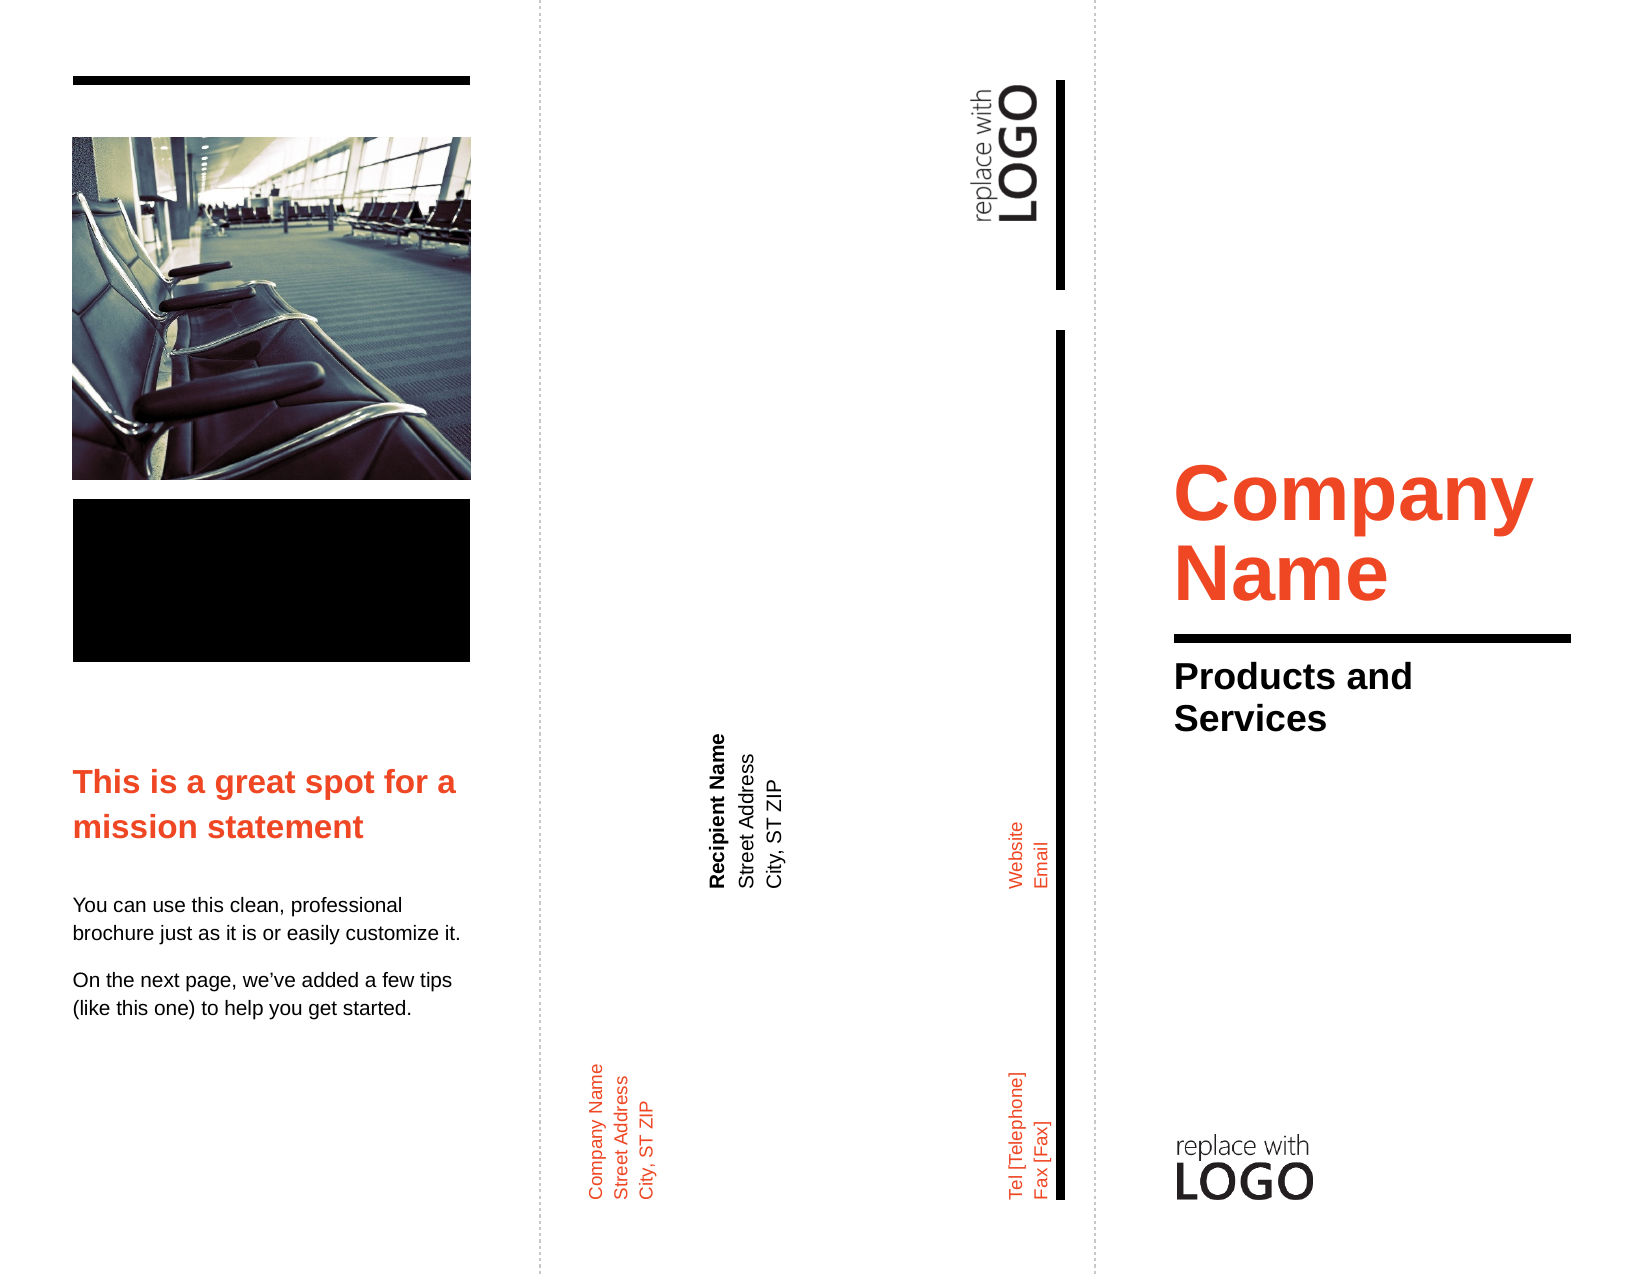

Company Name
Street Address
City, ST ZIP
Products and Services
Recipient Name
This is a great spot for a mission statement
Website
Email
You can use this clean, professional brochure just as it is or easily customize it.
On the next page, we’ve added a few tips (like this one) to help you get started.
Street Address
City, ST ZIP
# Company Name
Tel [Telephone]
Fax [Fax]